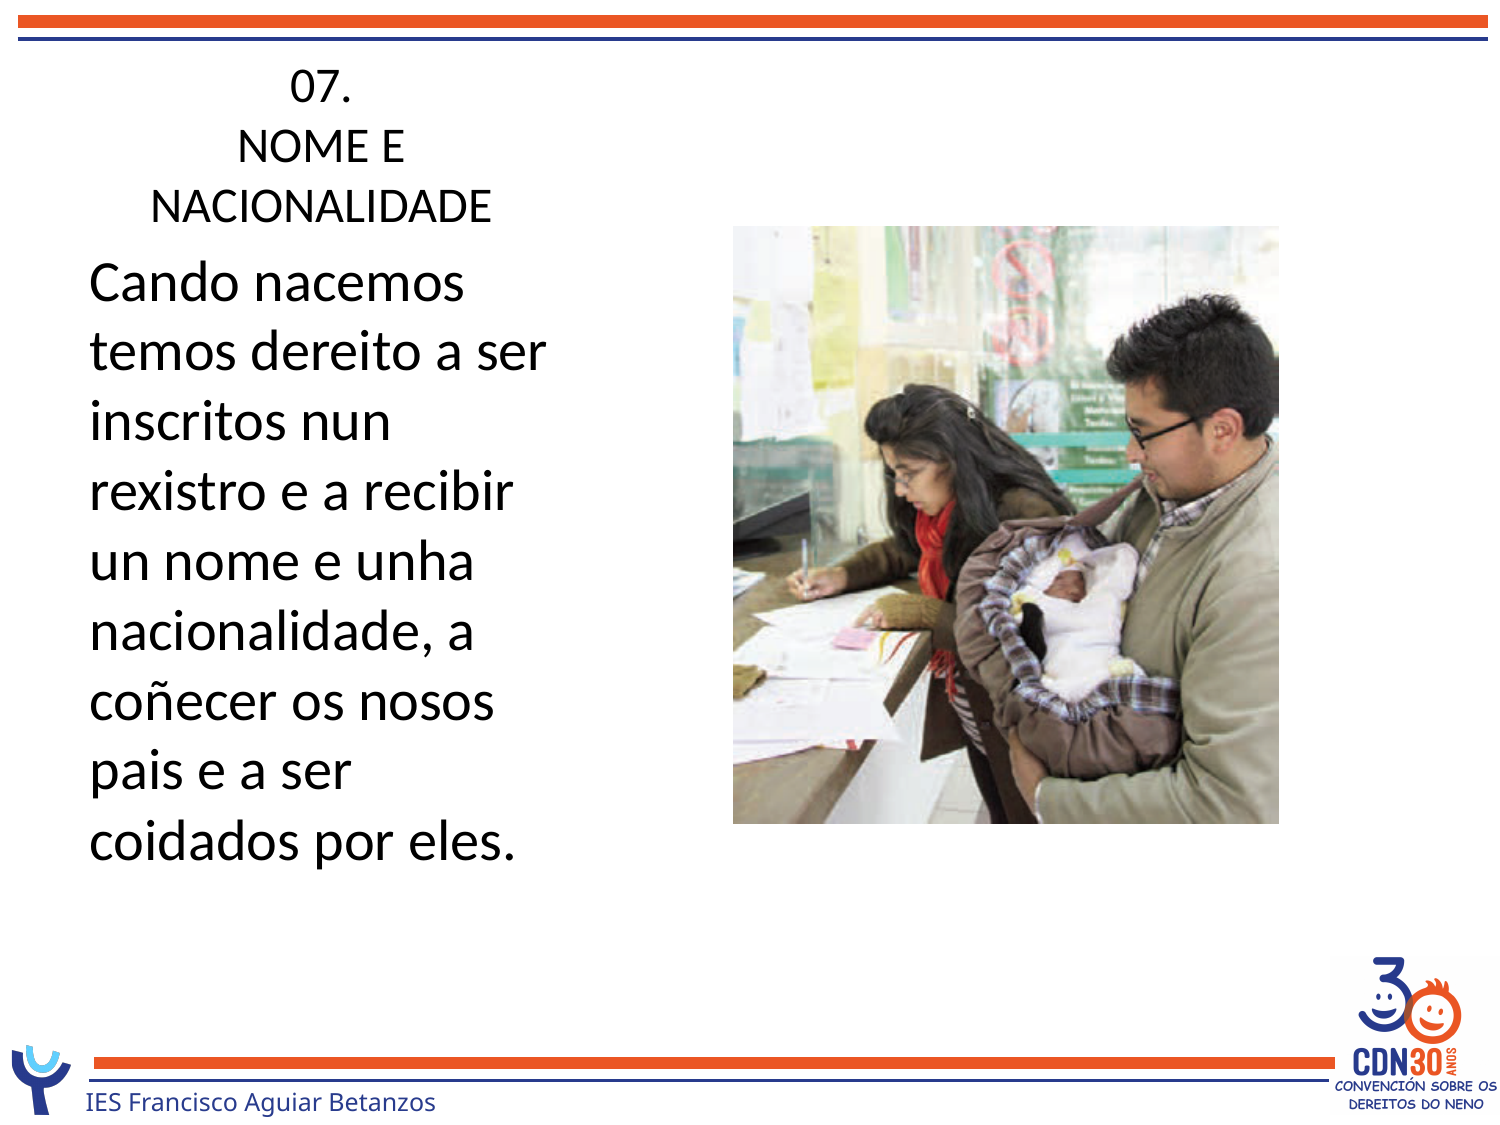

# 07. NOME E NACIONALIDADE
Cando nacemos temos dereito a ser inscritos nun rexistro e a recibir un nome e unha nacionalidade, a coñecer os nosos pais e a ser coidados por eles.